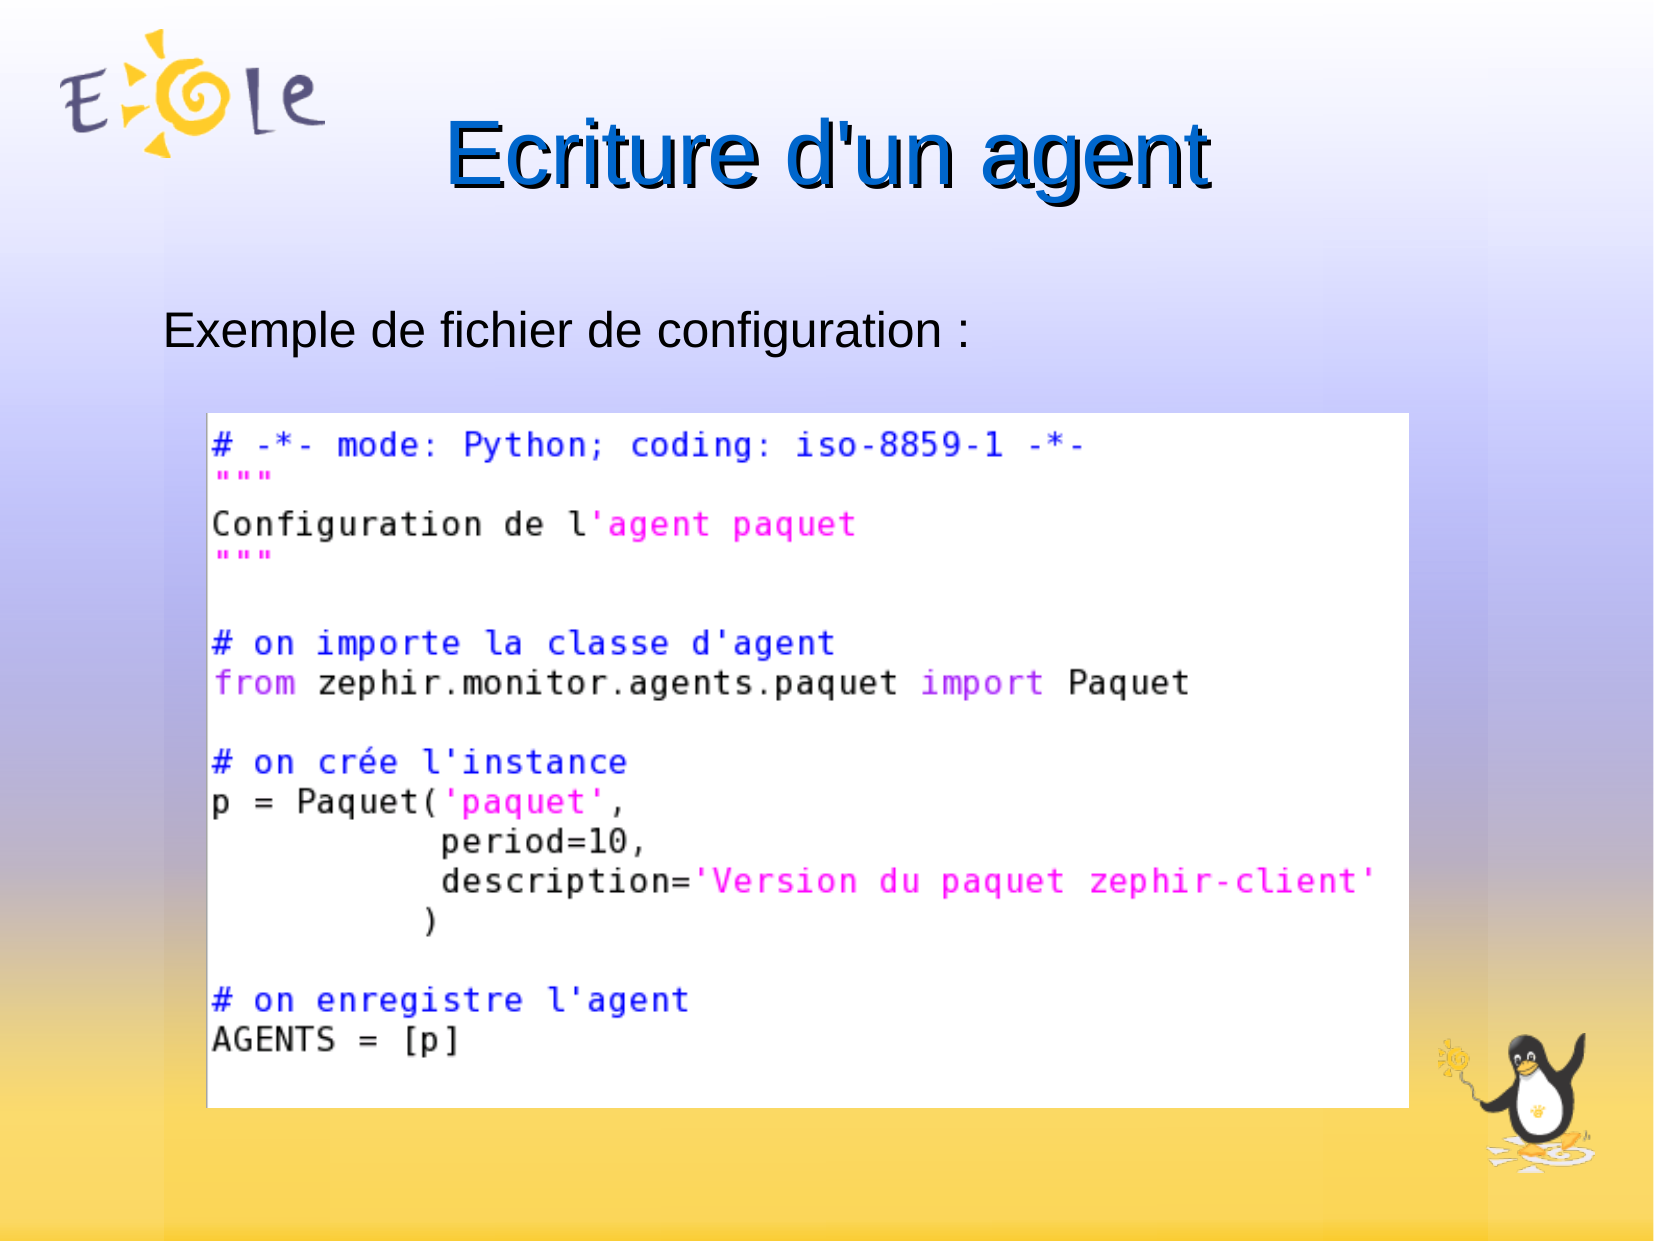

# Ecriture d'un agent
Exemple de fichier de configuration :